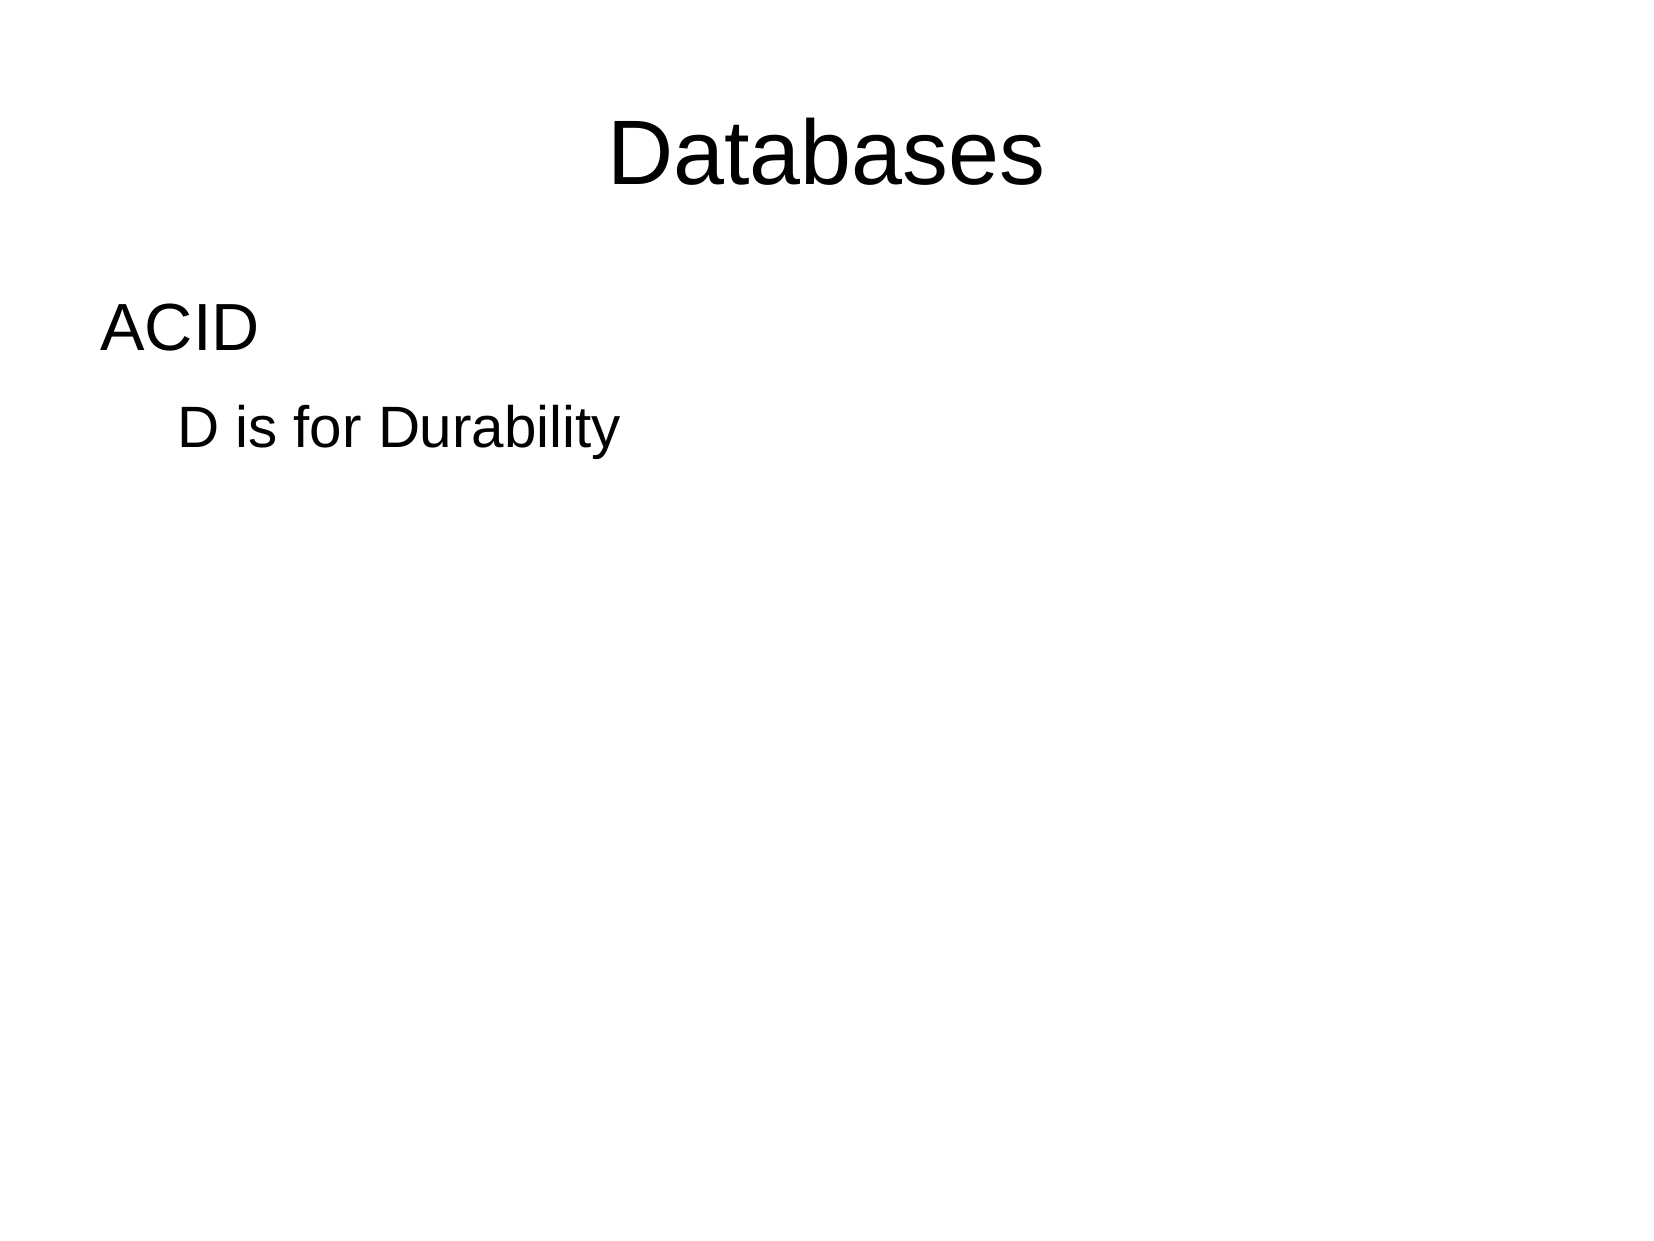

# Databases
ACID
D is for Durability